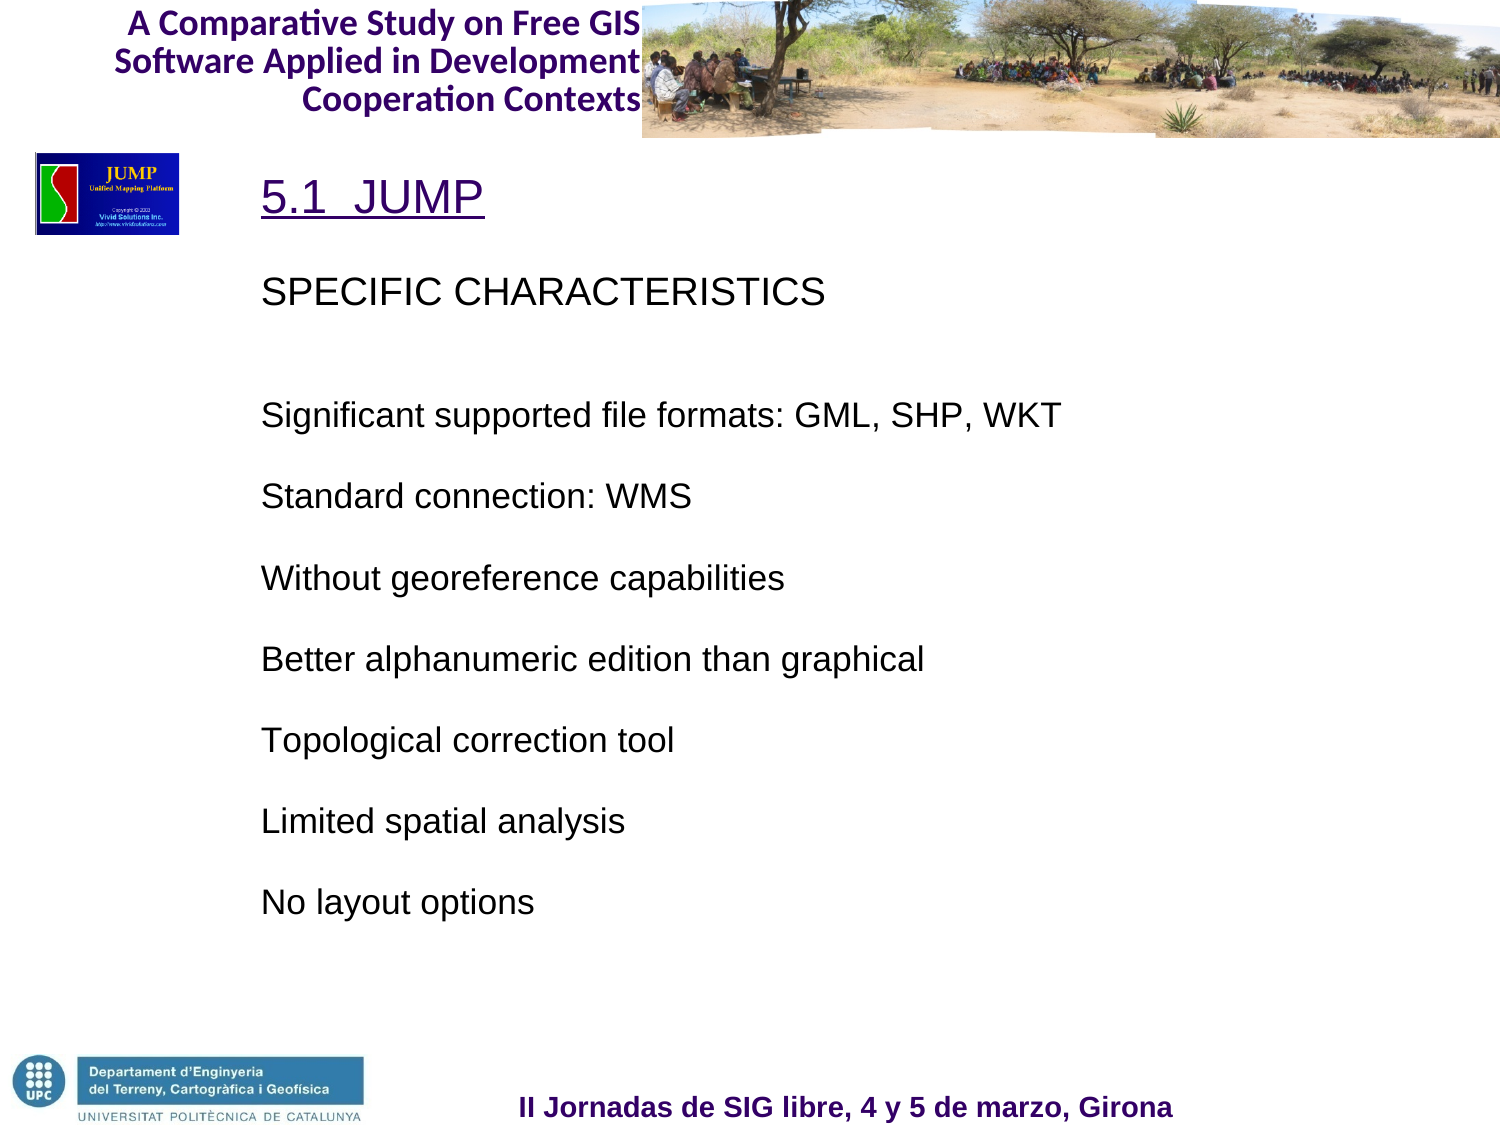

# 5.1 JUMP
SPECIFIC CHARACTERISTICS
Significant supported file formats: GML, SHP, WKT
Standard connection: WMS
Without georeference capabilities
Better alphanumeric edition than graphical
Topological correction tool
Limited spatial analysis
No layout options
II Jornadas de SIG libre, 4 y 5 de marzo, Girona